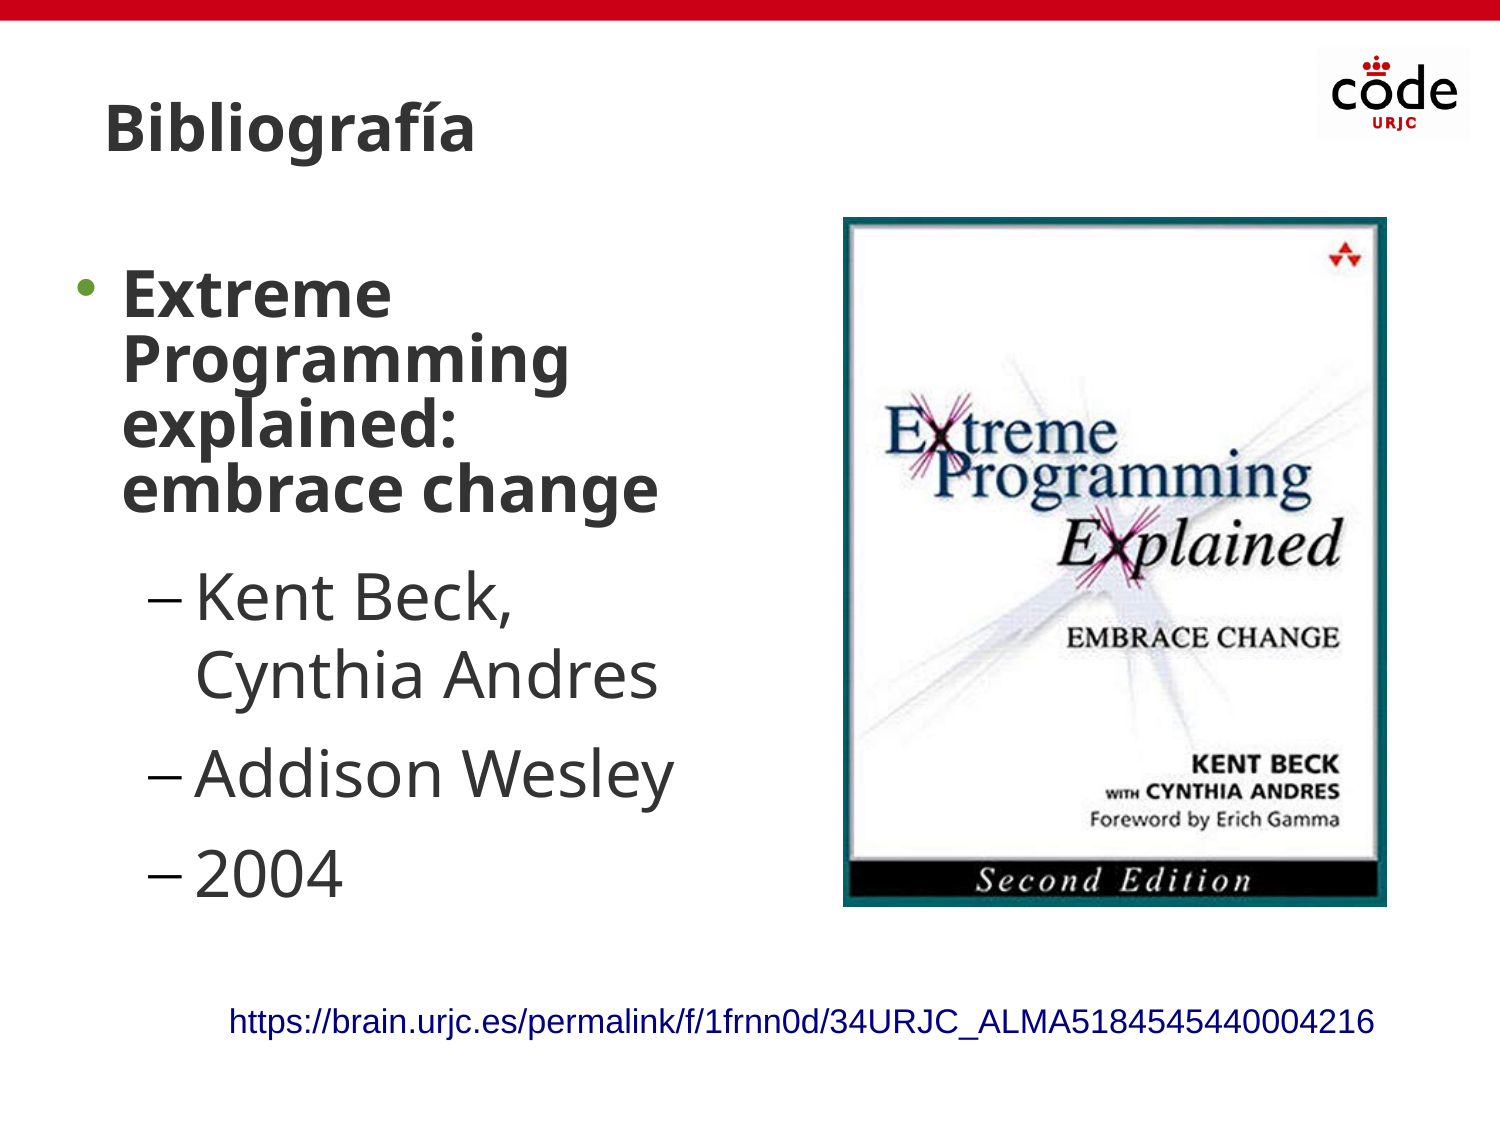

# Bibliografía
Extreme Programming explained: embrace change
Kent Beck, Cynthia Andres
Addison Wesley
2004
 https://brain.urjc.es/permalink/f/1frnn0d/34URJC_ALMA5184545440004216